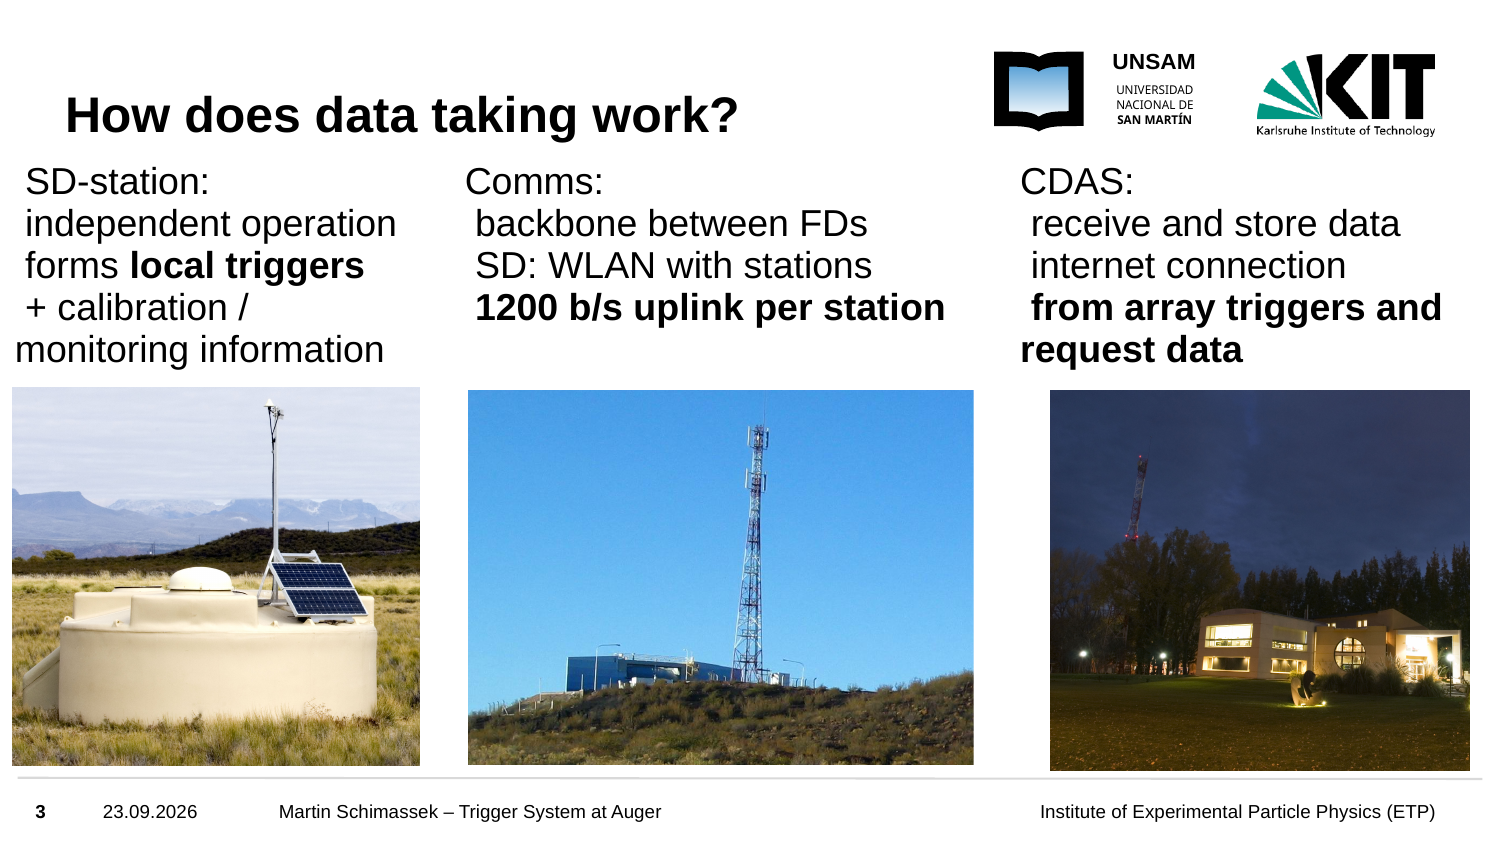

# How does data taking work?
 SD-station:
 independent operation
 forms local triggers
 + calibration / monitoring information
Comms:
 backbone between FDs
 SD: WLAN with stations
 1200 b/s uplink per station
CDAS:
 receive and store data
 internet connection
 from array triggers and request data